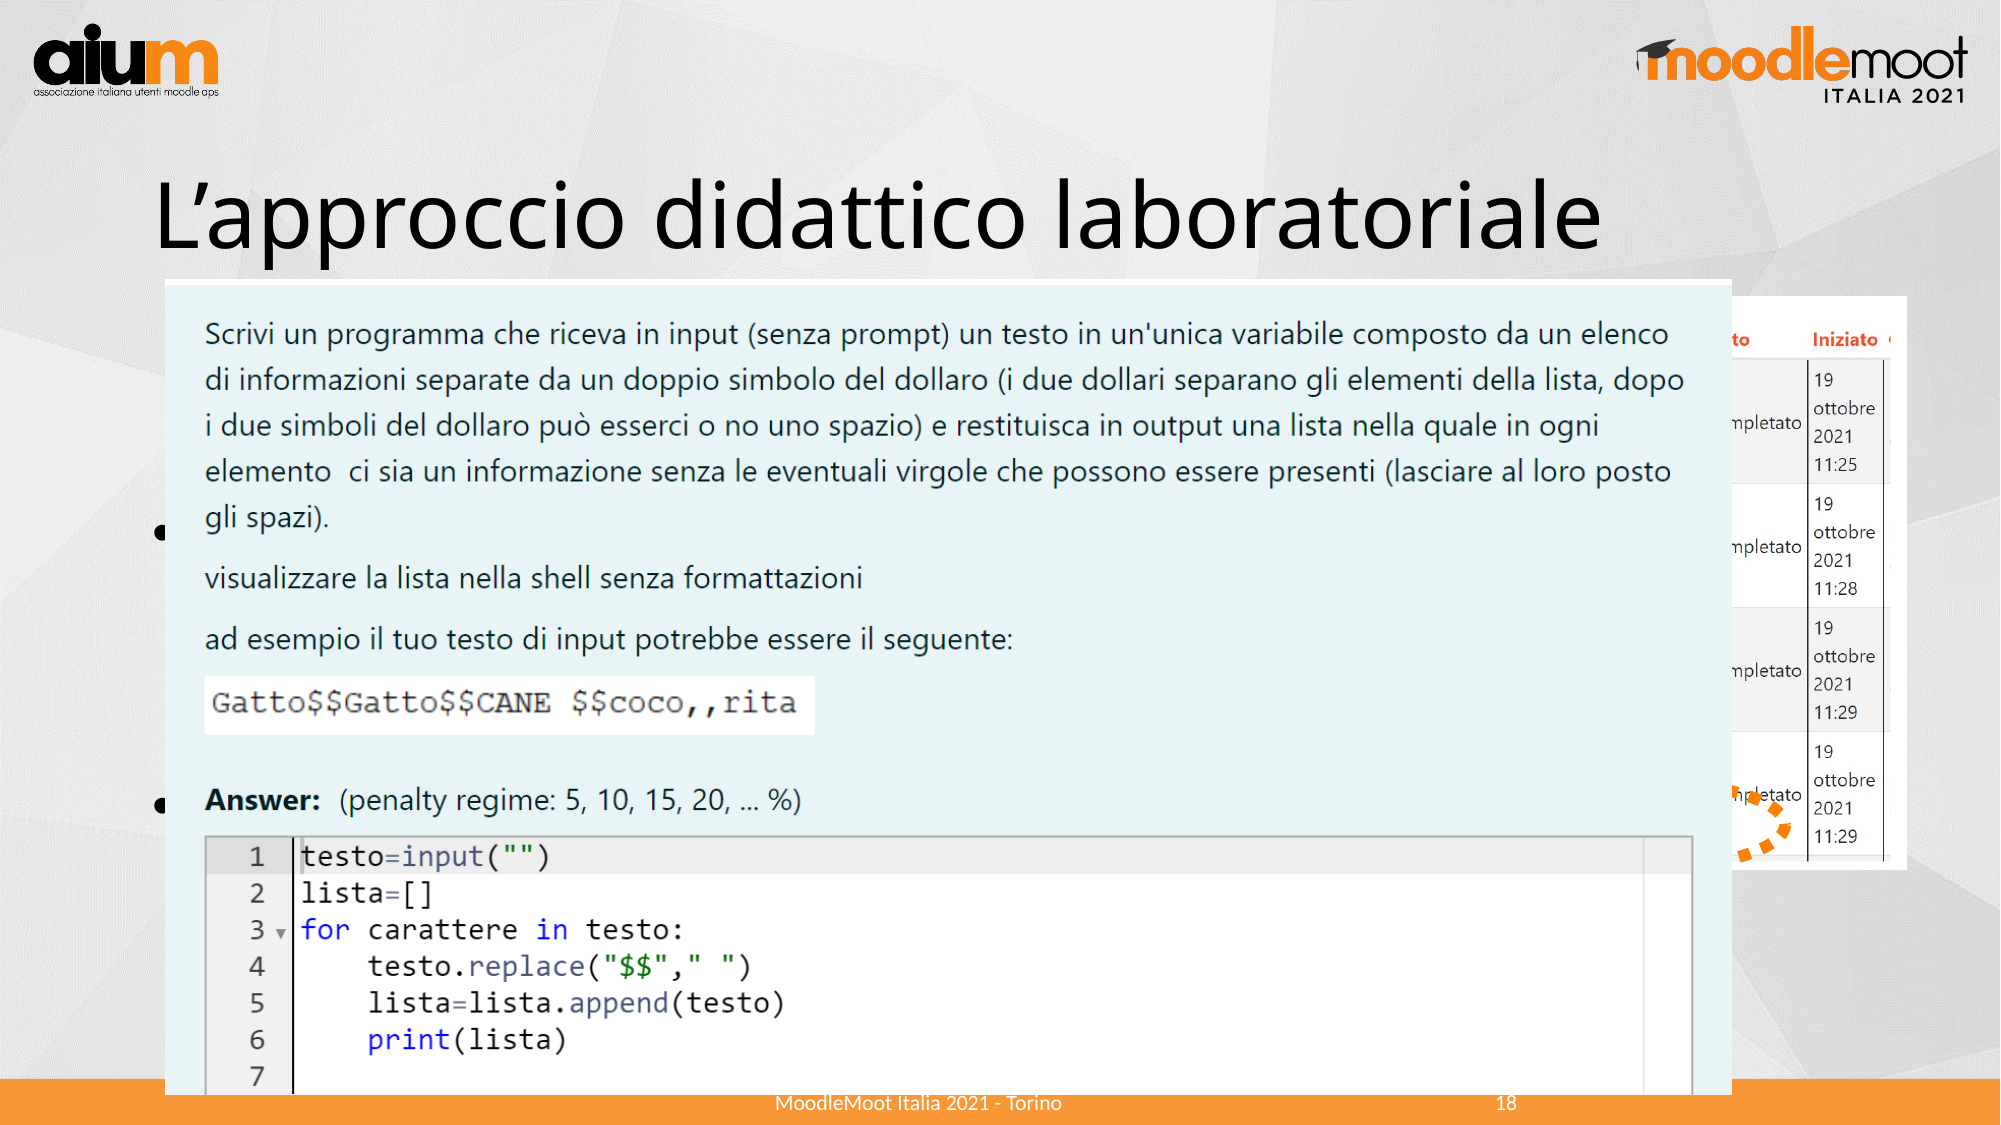

# L’approccio didattico laboratoriale
Il docente prepara un quiz Moodle con alcuni problemi e, mentre gli studenti si esercitano
può dalla propria postazione (anche a distanza) intervenire nell’esercitazione di uno studente o di un altro per verificare a che punto si trova e dare suggerimenti
può proiettare a tutti quella particolare soluzione